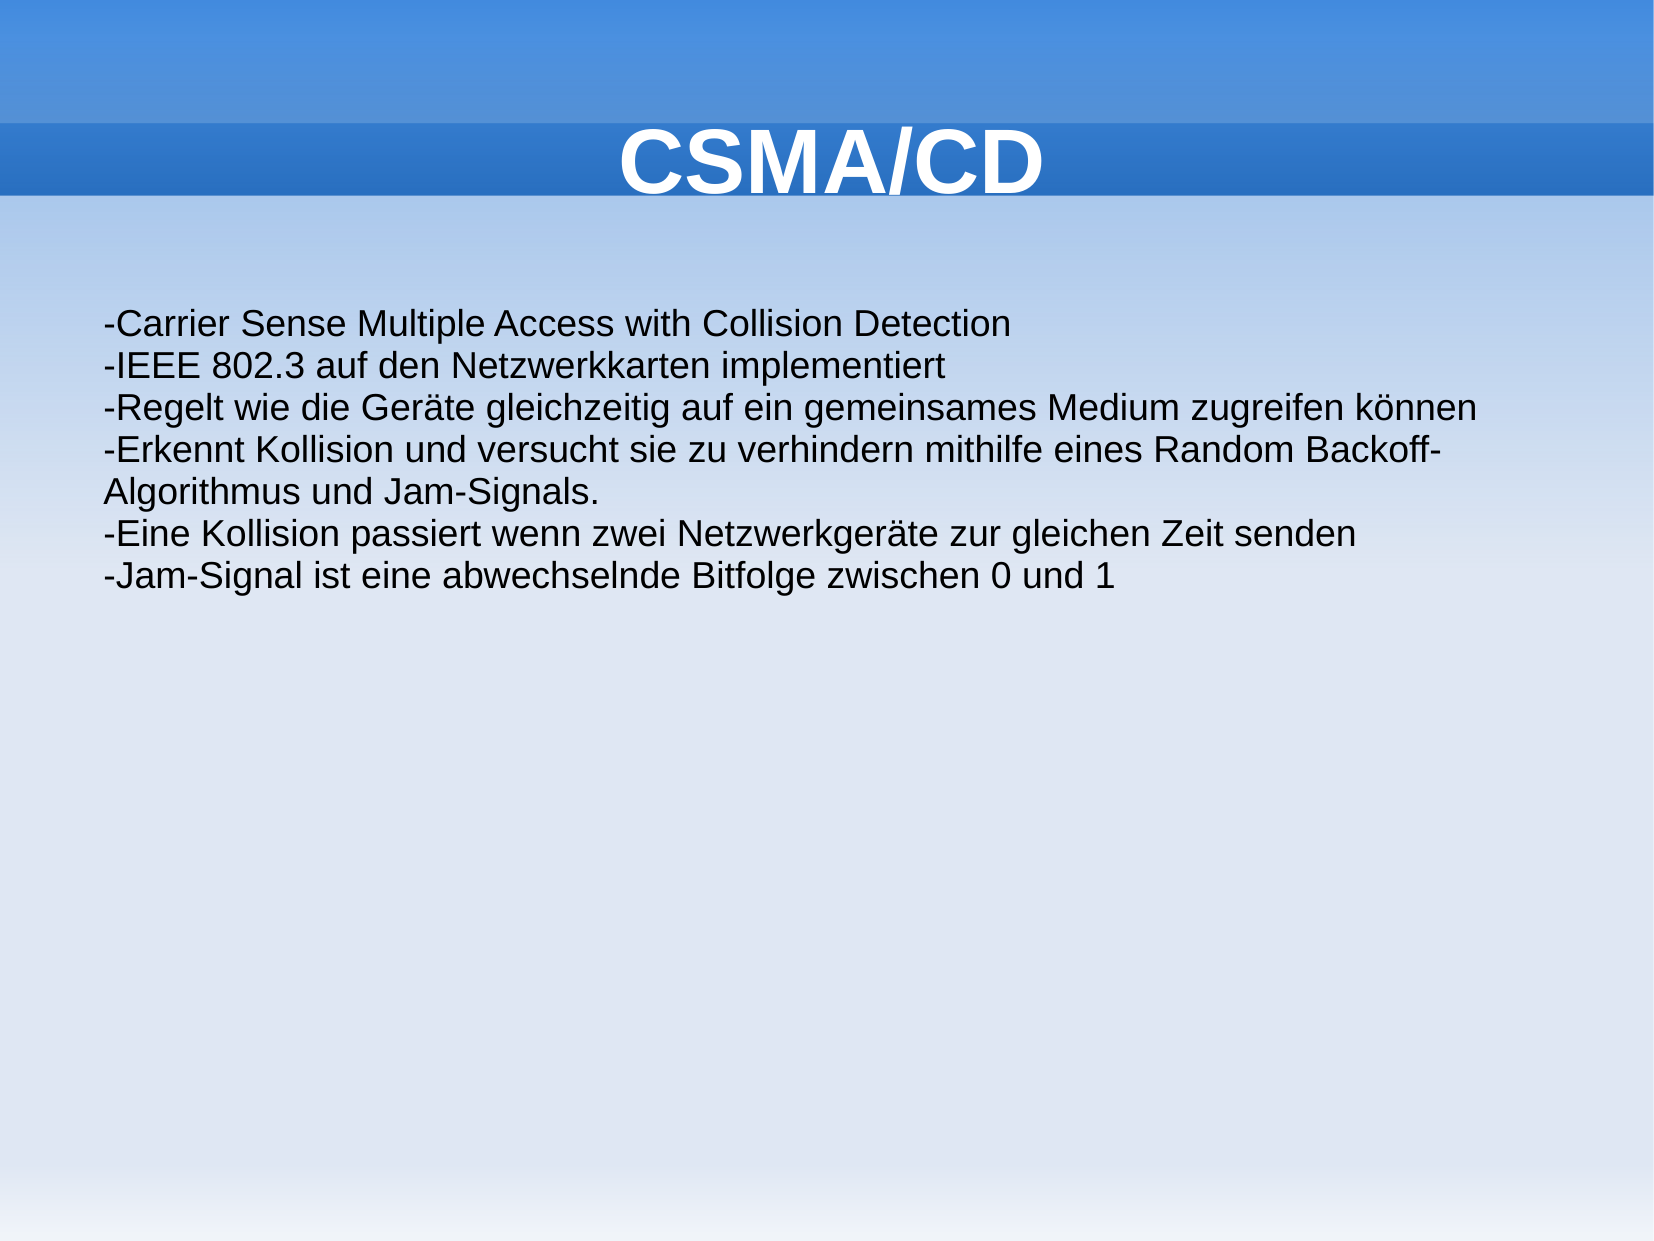

# CSMA/CD
-Carrier Sense Multiple Access with Collision Detection
-IEEE 802.3 auf den Netzwerkkarten implementiert
-Regelt wie die Geräte gleichzeitig auf ein gemeinsames Medium zugreifen können
-Erkennt Kollision und versucht sie zu verhindern mithilfe eines Random Backoff-Algorithmus und Jam-Signals.
-Eine Kollision passiert wenn zwei Netzwerkgeräte zur gleichen Zeit senden
-Jam-Signal ist eine abwechselnde Bitfolge zwischen 0 und 1